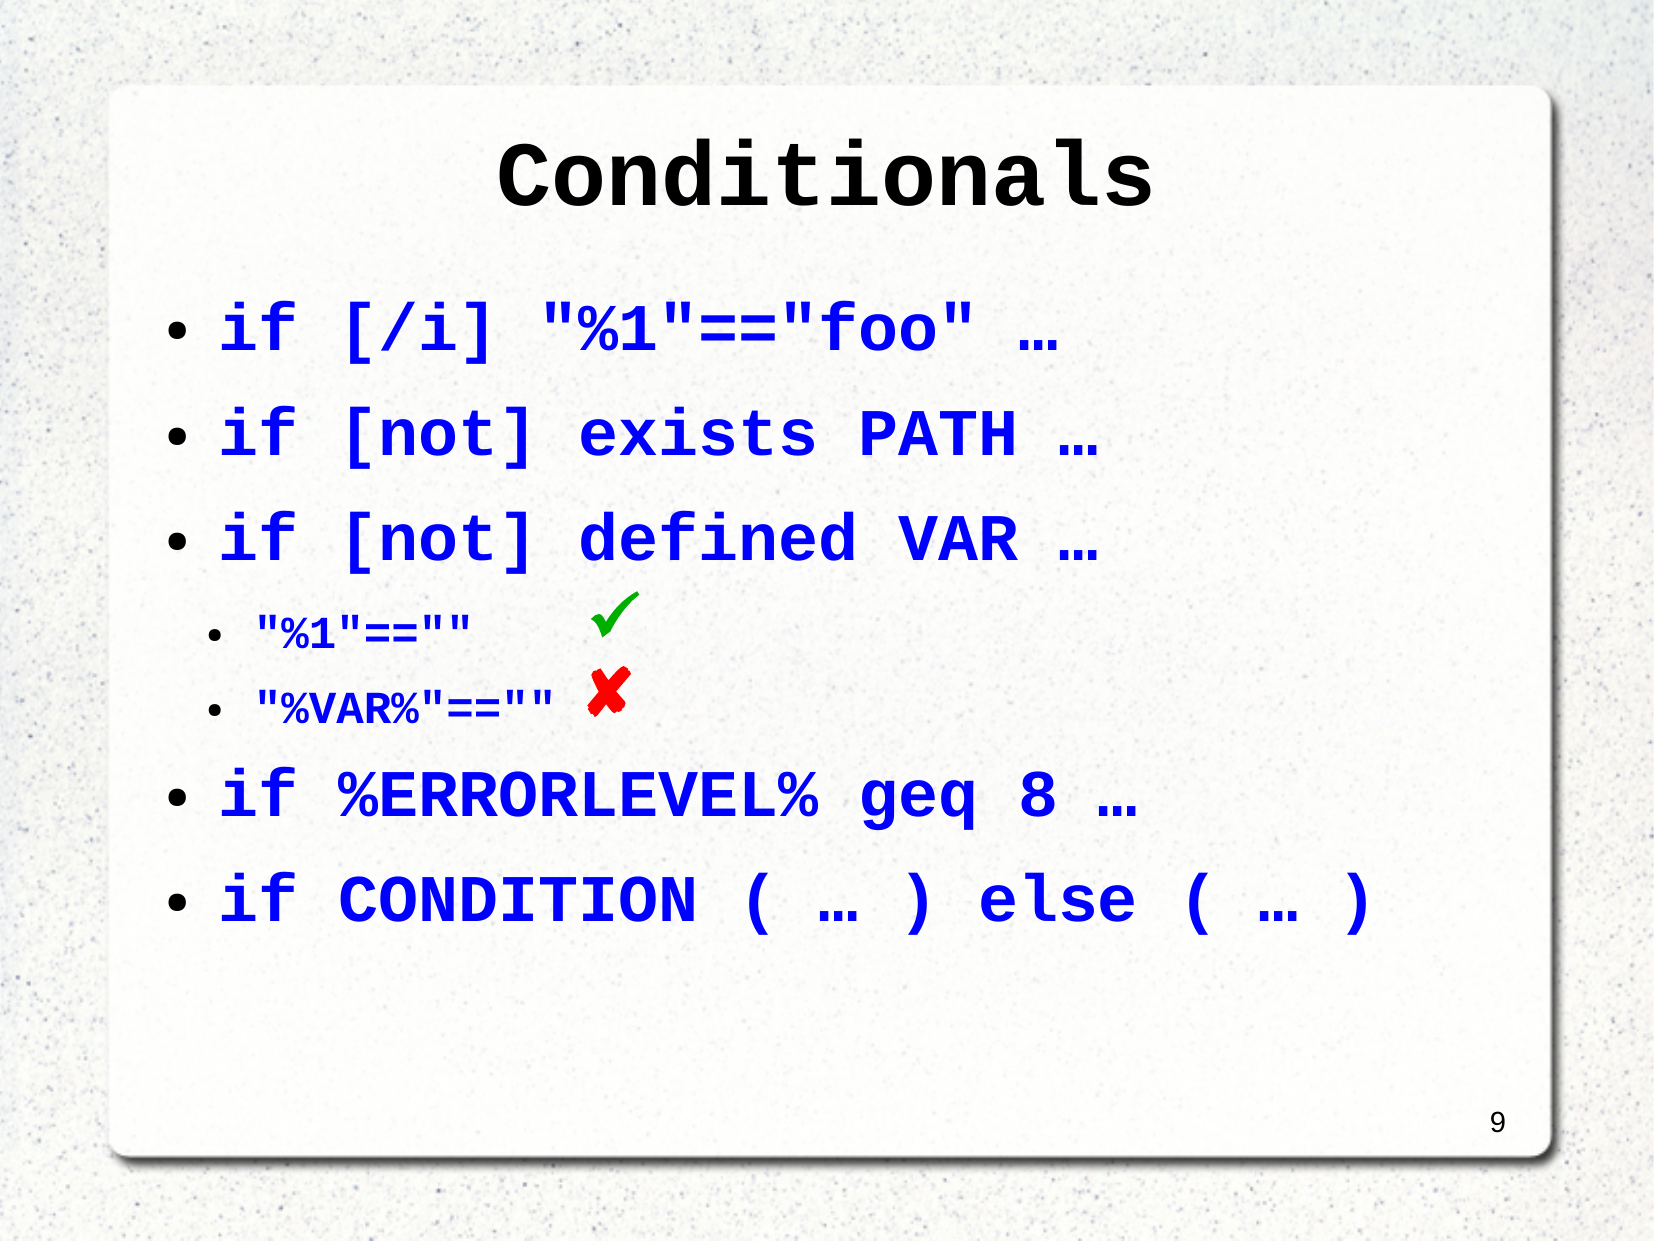

# Conditionals
if [/i] "%1"=="foo" …
if [not] exists PATH …
if [not] defined VAR …
"%1"==""
"%VAR%"==""
if %ERRORLEVEL% geq 8 …
if CONDITION ( … ) else ( … )


9